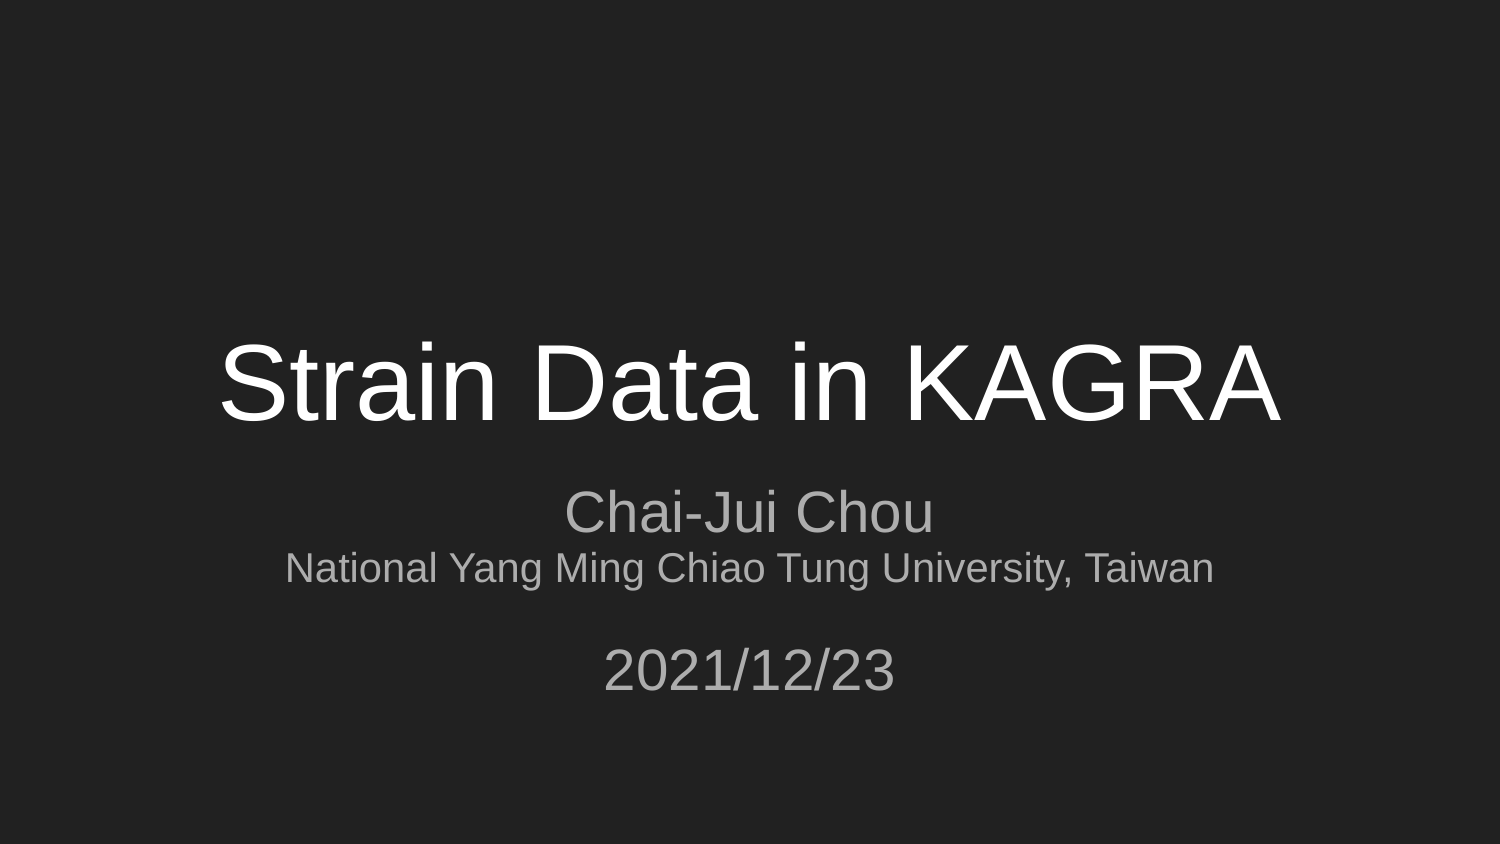

# Strain Data in KAGRA
Chai-Jui Chou
National Yang Ming Chiao Tung University, Taiwan
2021/12/23